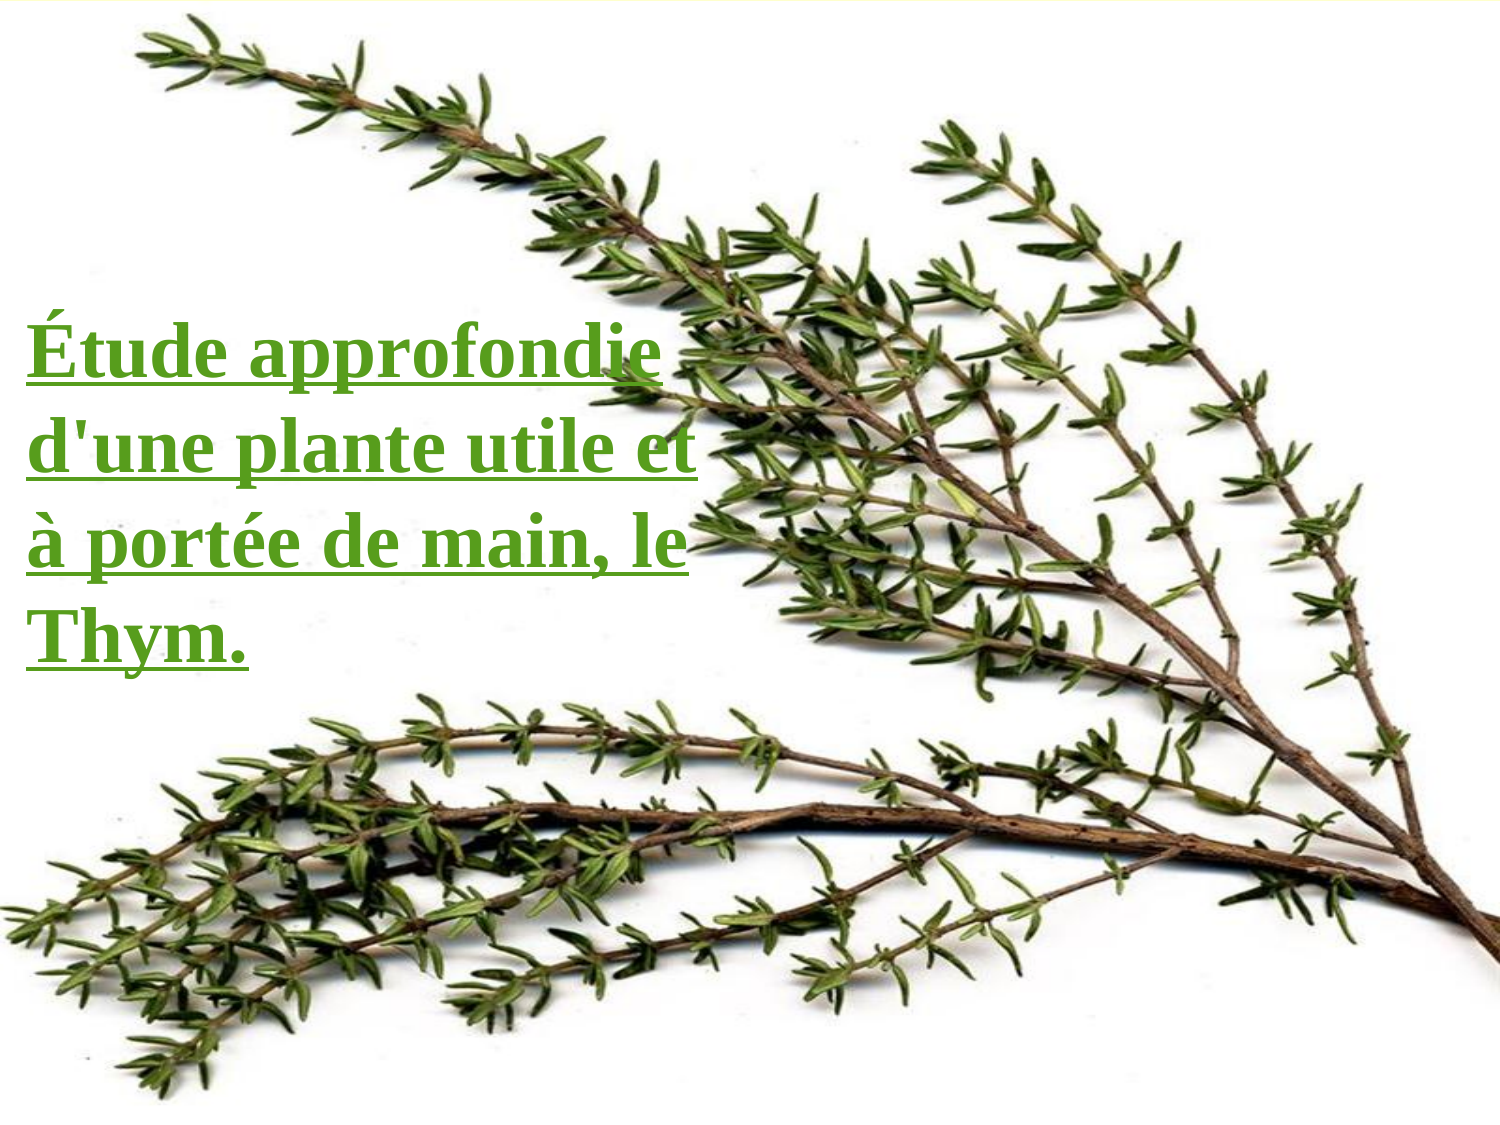

Étude approfondie d'une plante utile et à portée de main, le Thym.